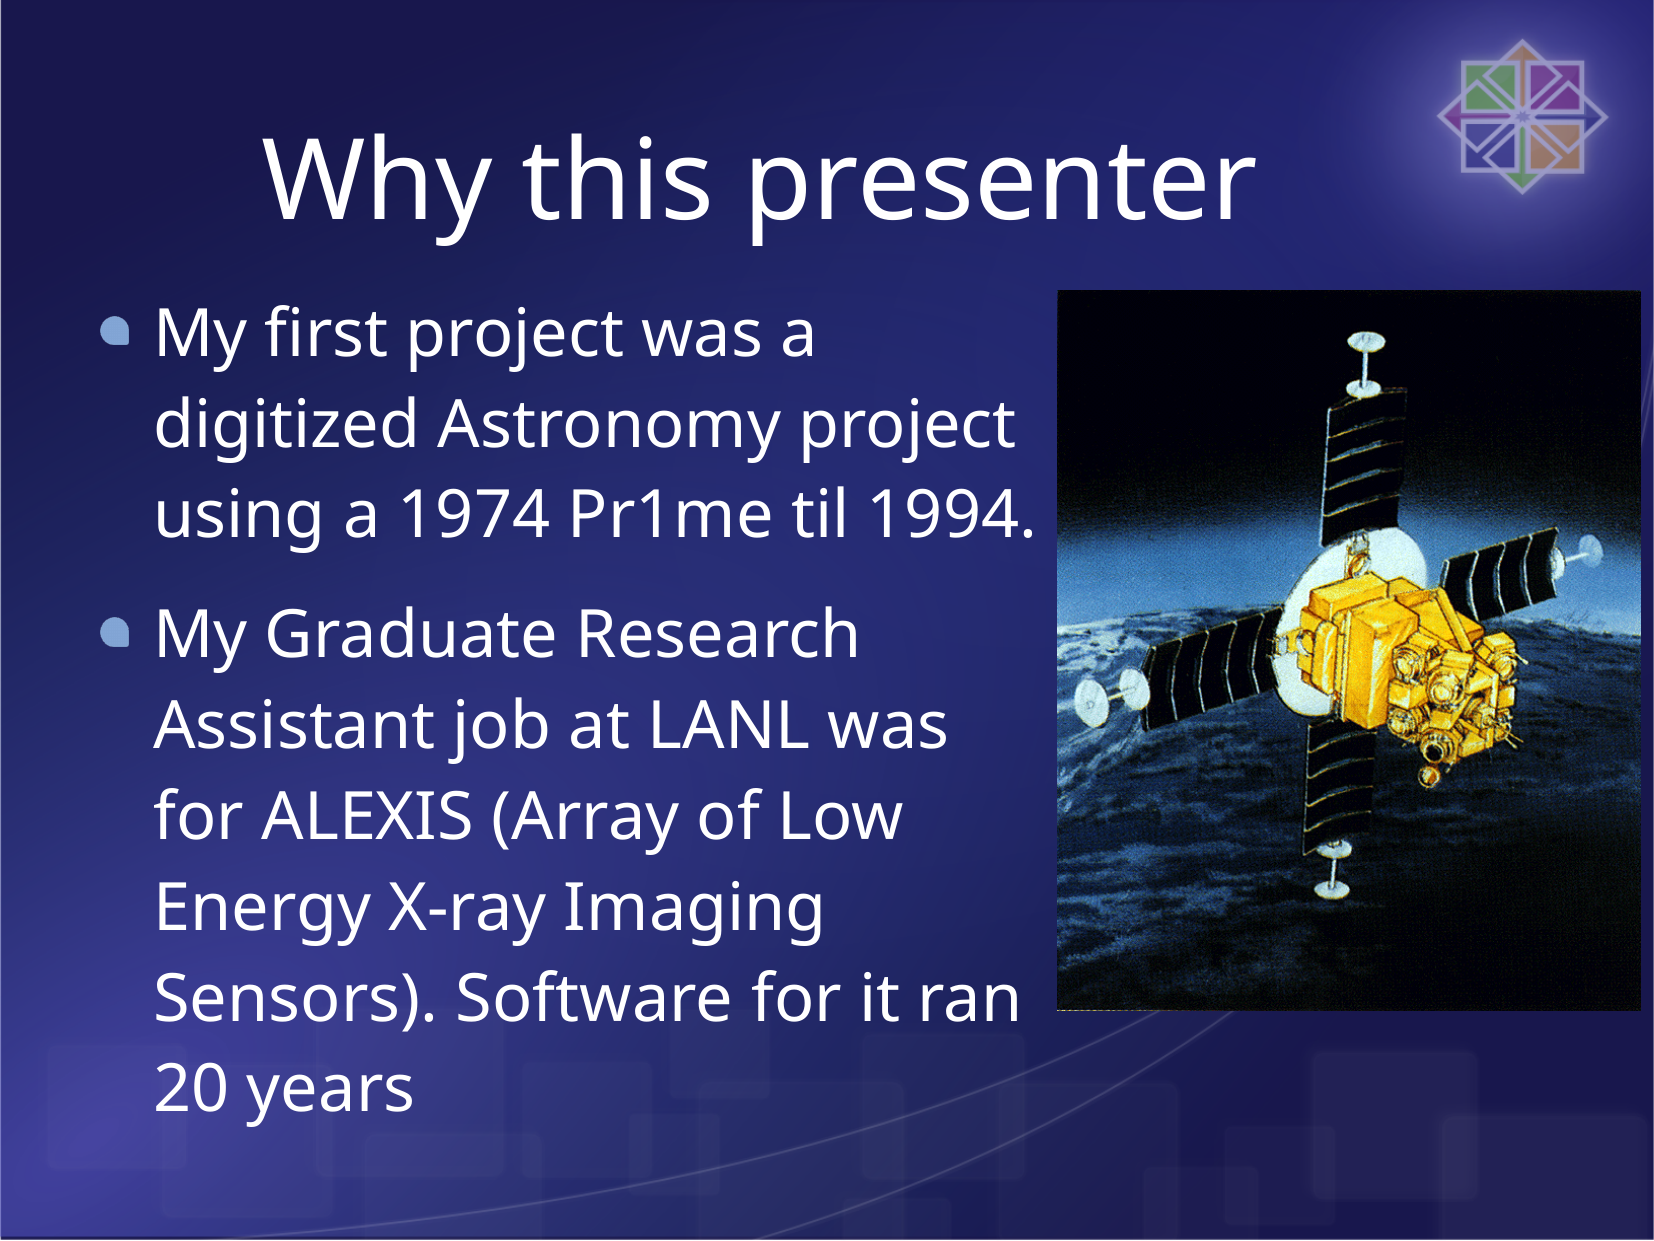

Why this presenter
# My first project was a digitized Astronomy project using a 1974 Pr1me til 1994.
My Graduate Research Assistant job at LANL was for ALEXIS (Array of Low Energy X-ray Imaging Sensors). Software for it ran 20 years